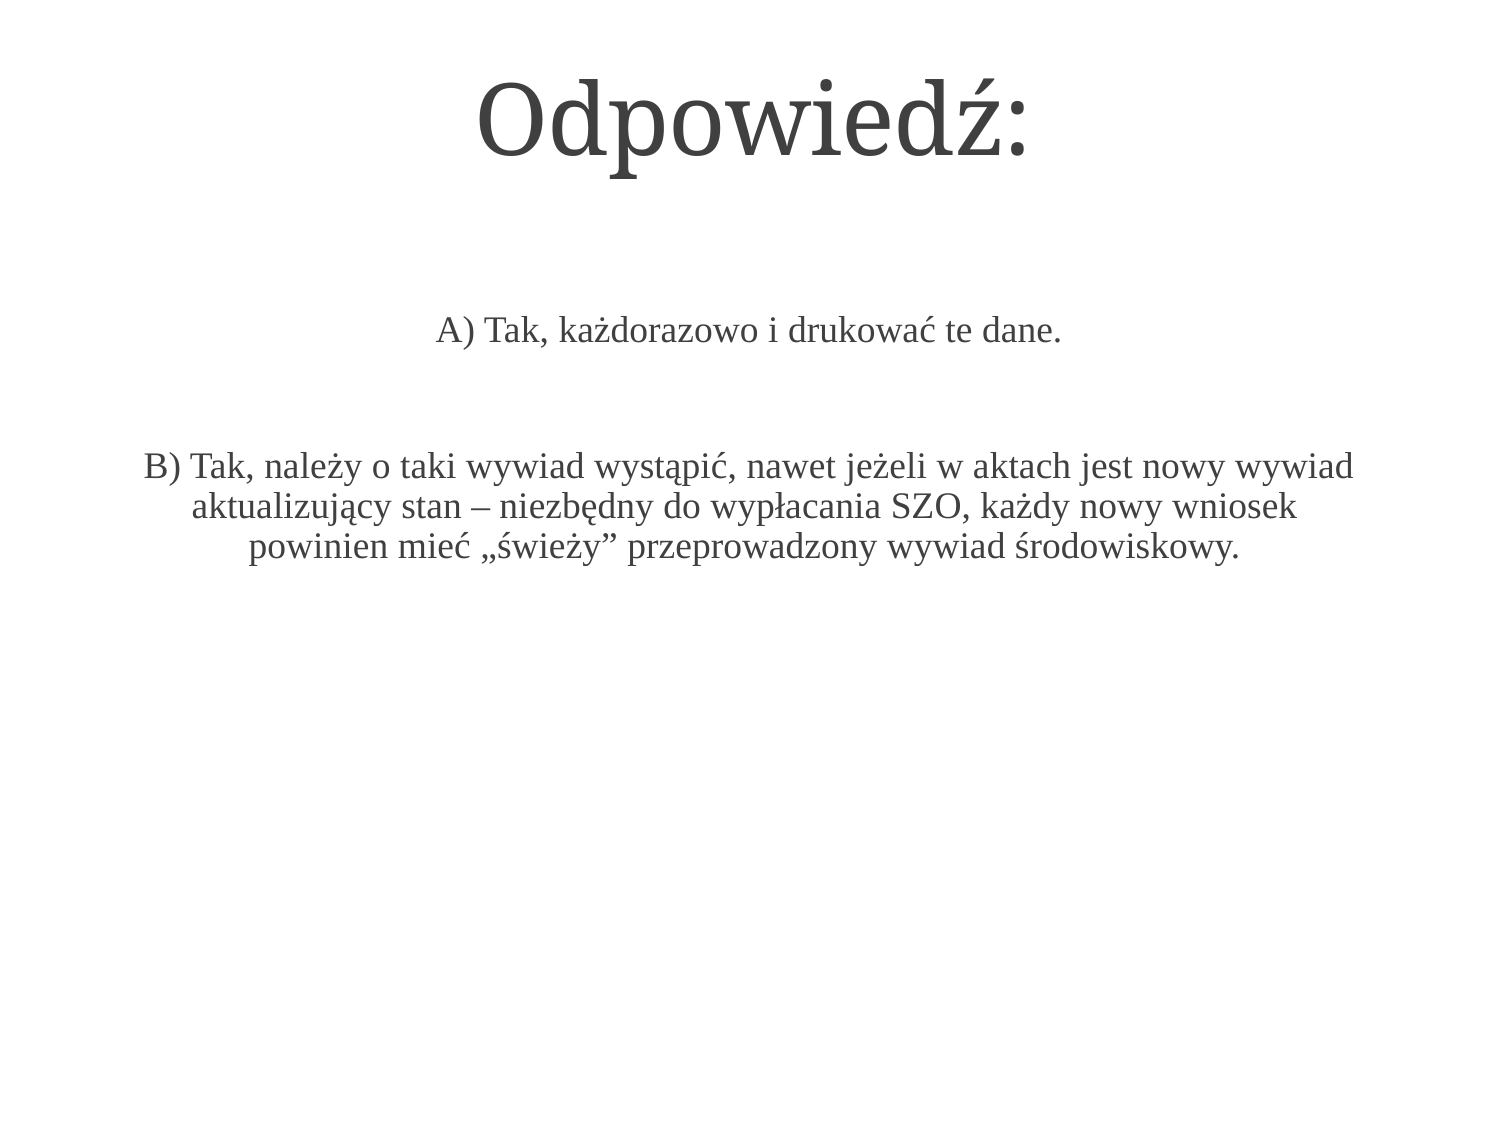

# Odpowiedź:
A) Tak, każdorazowo i drukować te dane.
B) Tak, należy o taki wywiad wystąpić, nawet jeżeli w aktach jest nowy wywiad aktualizujący stan – niezbędny do wypłacania SZO, każdy nowy wniosek powinien mieć „świeży” przeprowadzony wywiad środowiskowy.